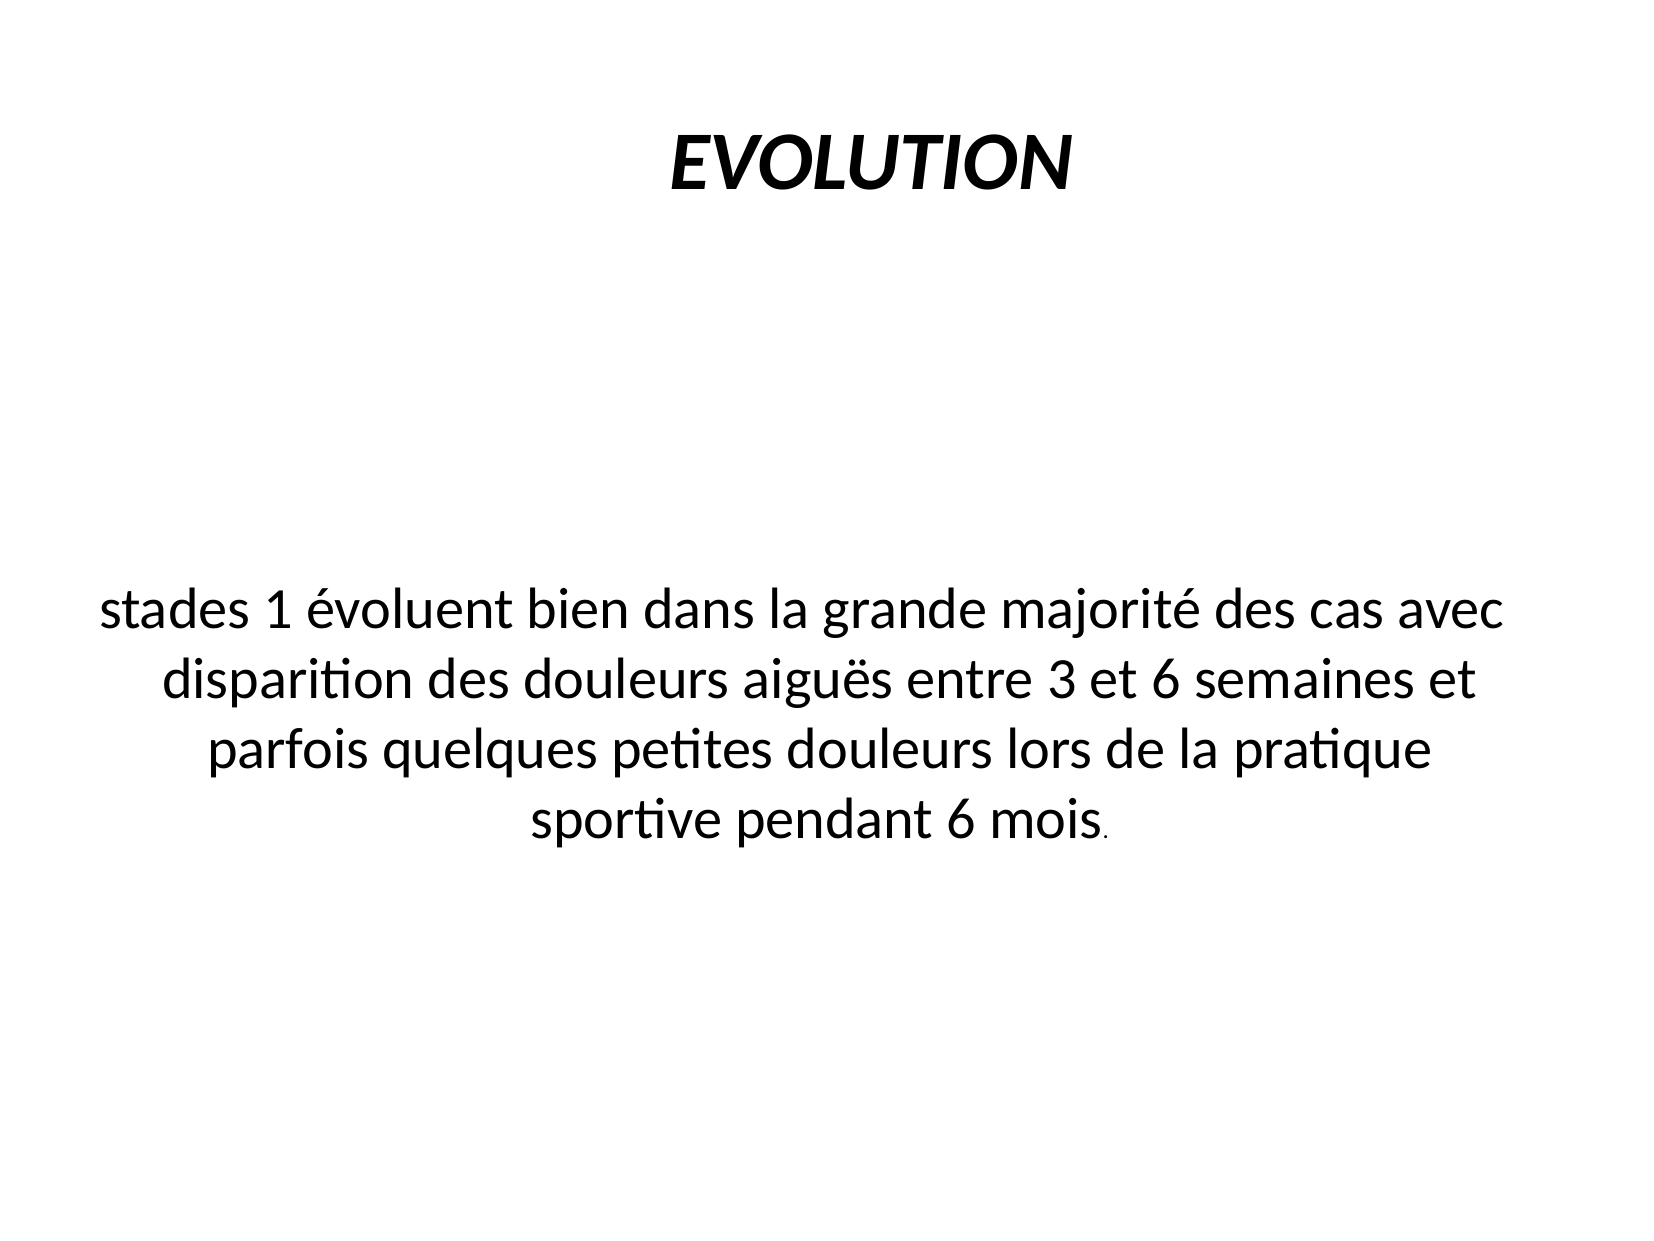

# EVOLUTION
stades 1 évoluent bien dans la grande majorité des cas avec disparition des douleurs aiguës entre 3 et 6 semaines et parfois quelques petites douleurs lors de la pratique sportive pendant 6 mois.